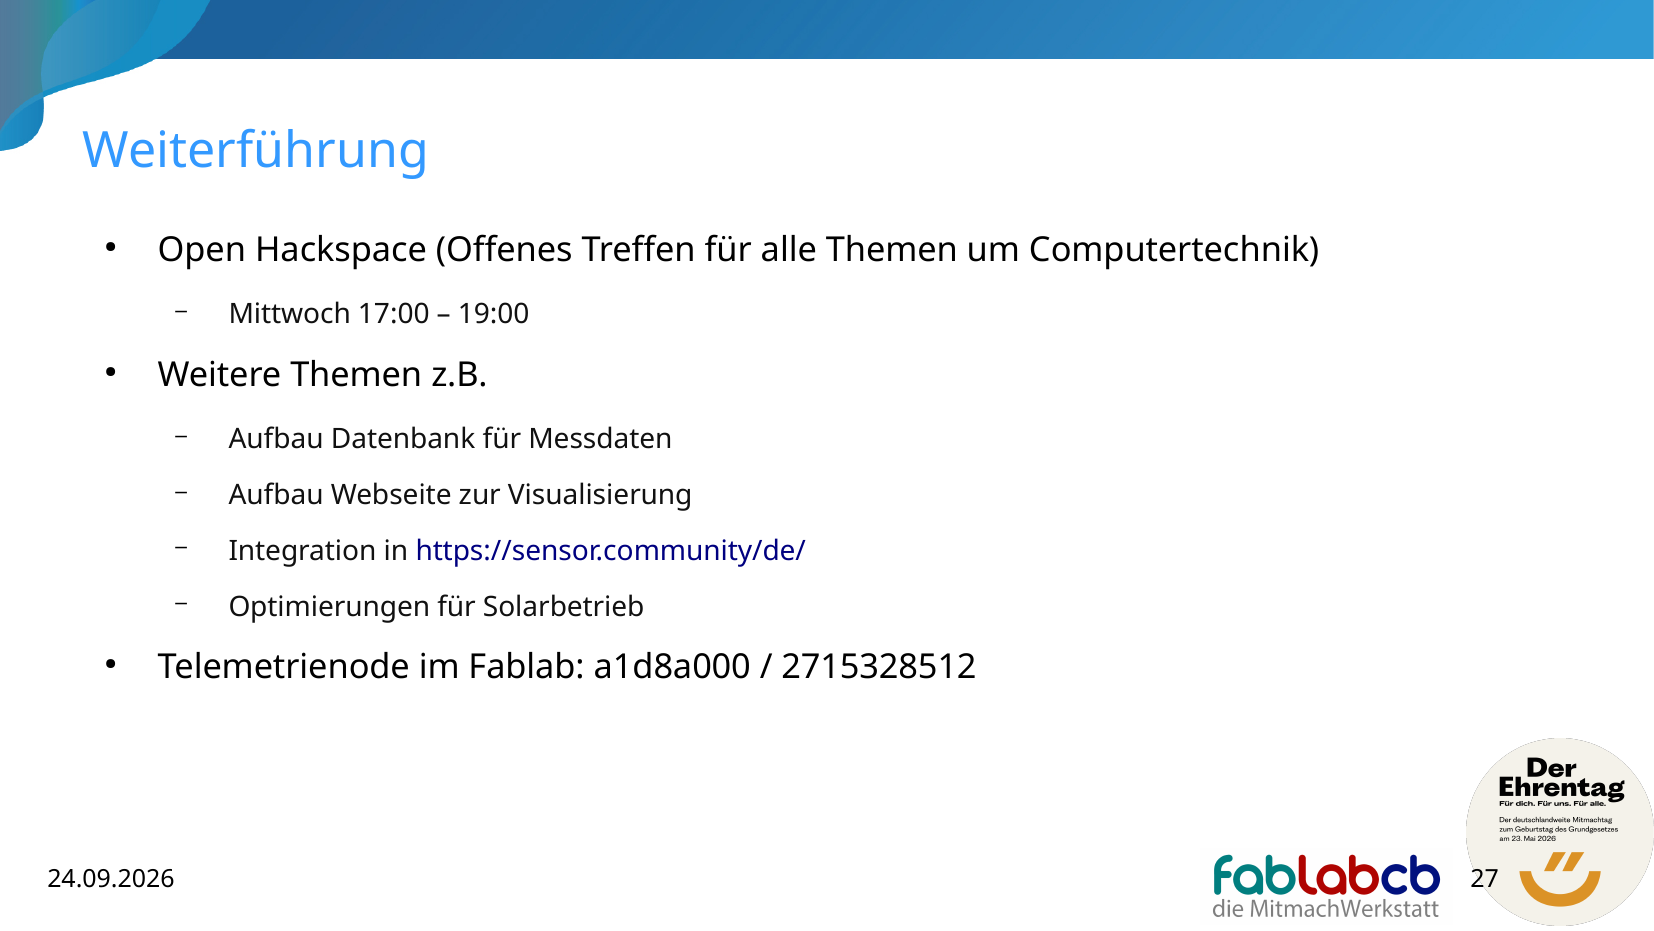

# Weiterführung
Open Hackspace (Offenes Treffen für alle Themen um Computertechnik)
Mittwoch 17:00 – 19:00
Weitere Themen z.B.
Aufbau Datenbank für Messdaten
Aufbau Webseite zur Visualisierung
Integration in https://sensor.community/de/
Optimierungen für Solarbetrieb
Telemetrienode im Fablab: a1d8a000 / 2715328512
27